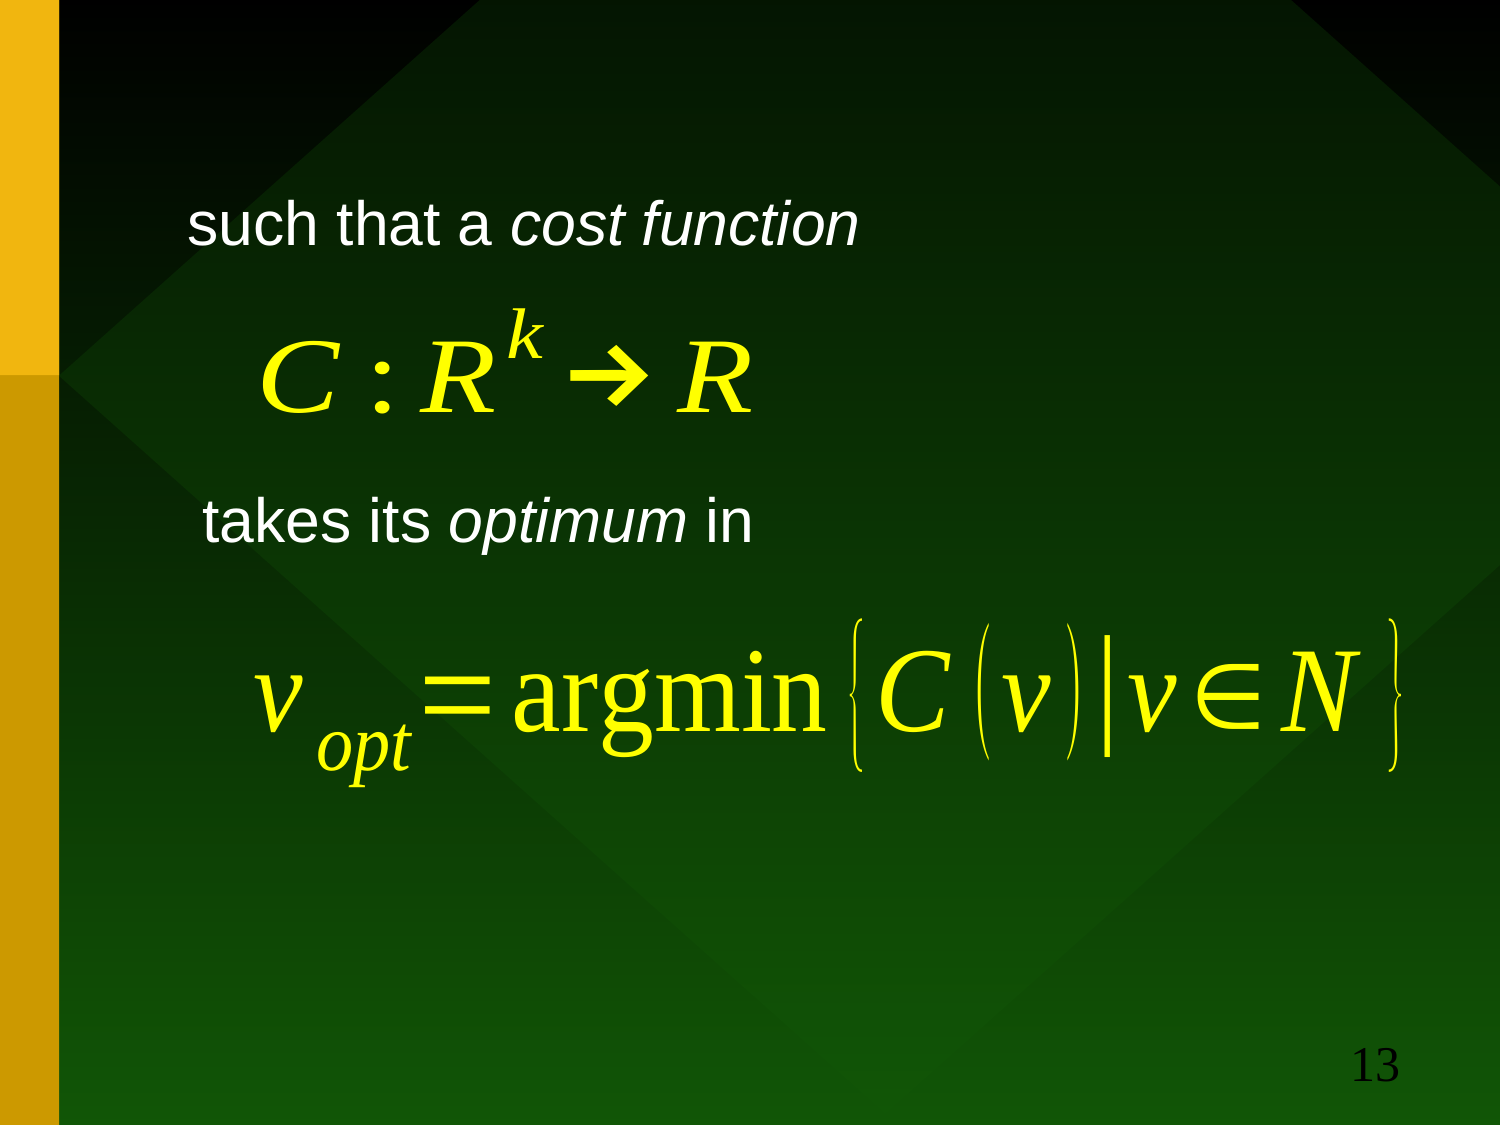

such that a cost function
takes its optimum in
13